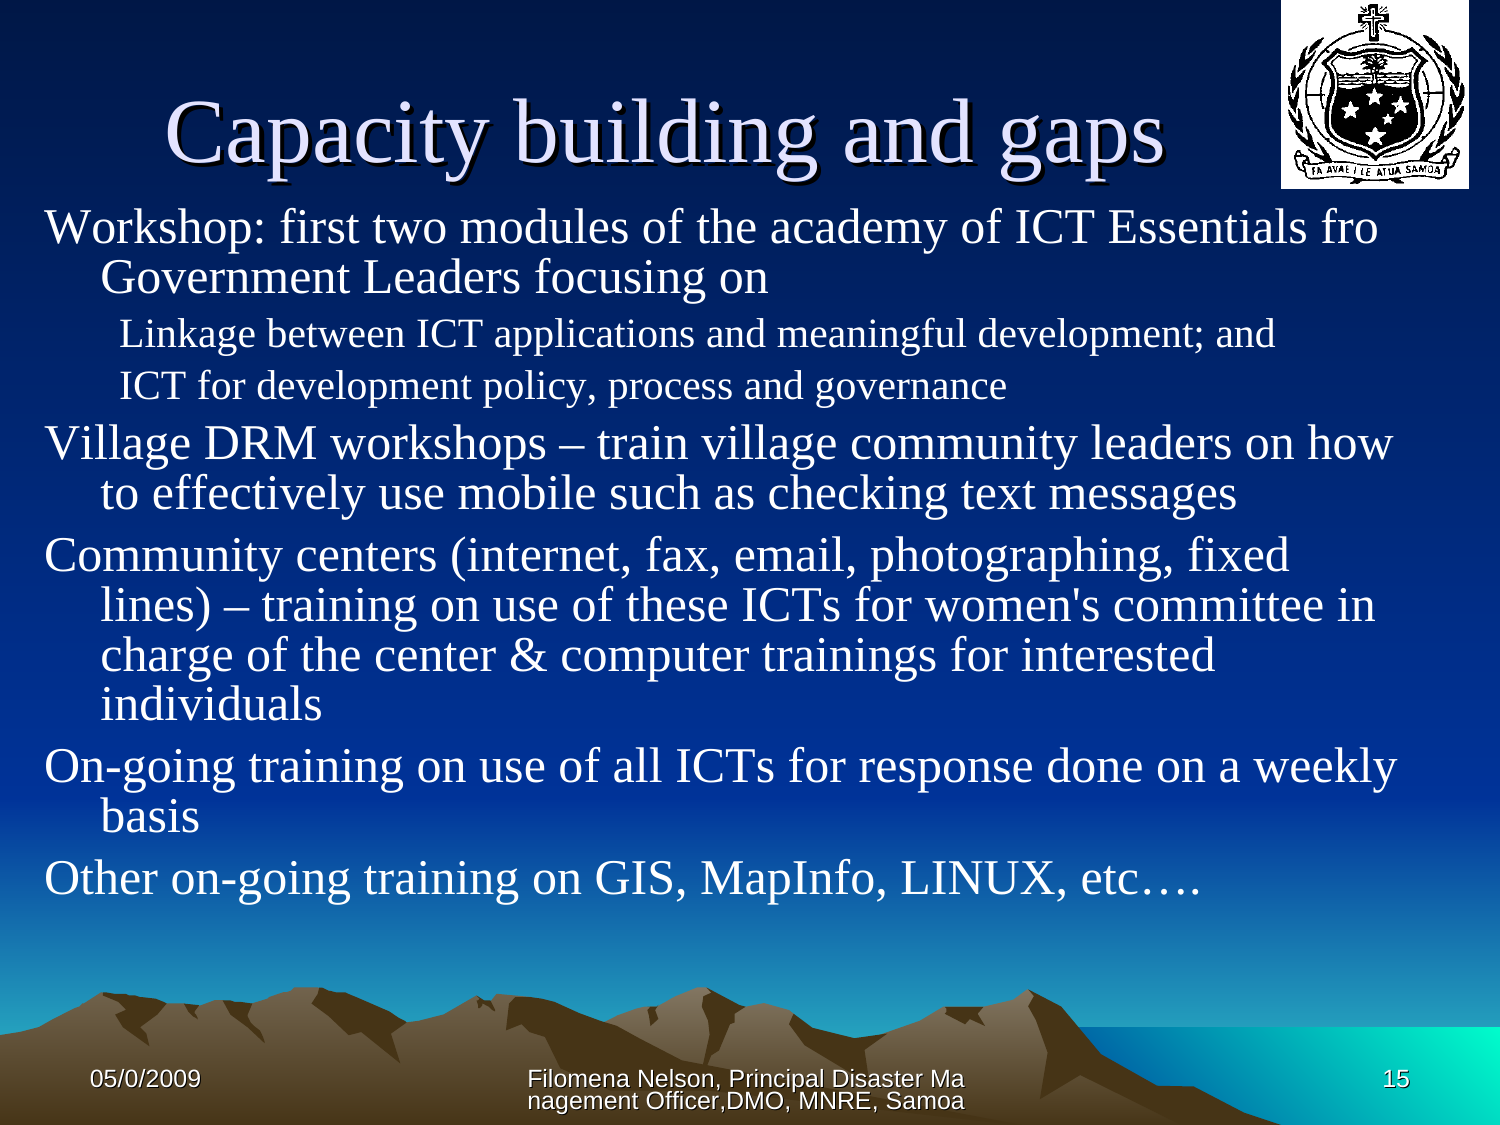

# Capacity building and gaps
Workshop: first two modules of the academy of ICT Essentials fro Government Leaders focusing on
Linkage between ICT applications and meaningful development; and
ICT for development policy, process and governance
Village DRM workshops – train village community leaders on how to effectively use mobile such as checking text messages
Community centers (internet, fax, email, photographing, fixed lines) – training on use of these ICTs for women's committee in charge of the center & computer trainings for interested individuals
On-going training on use of all ICTs for response done on a weekly basis
Other on-going training on GIS, MapInfo, LINUX, etc….
05/0/2009
Filomena Nelson, Principal Disaster Management Officer,DMO, MNRE, Samoa
15